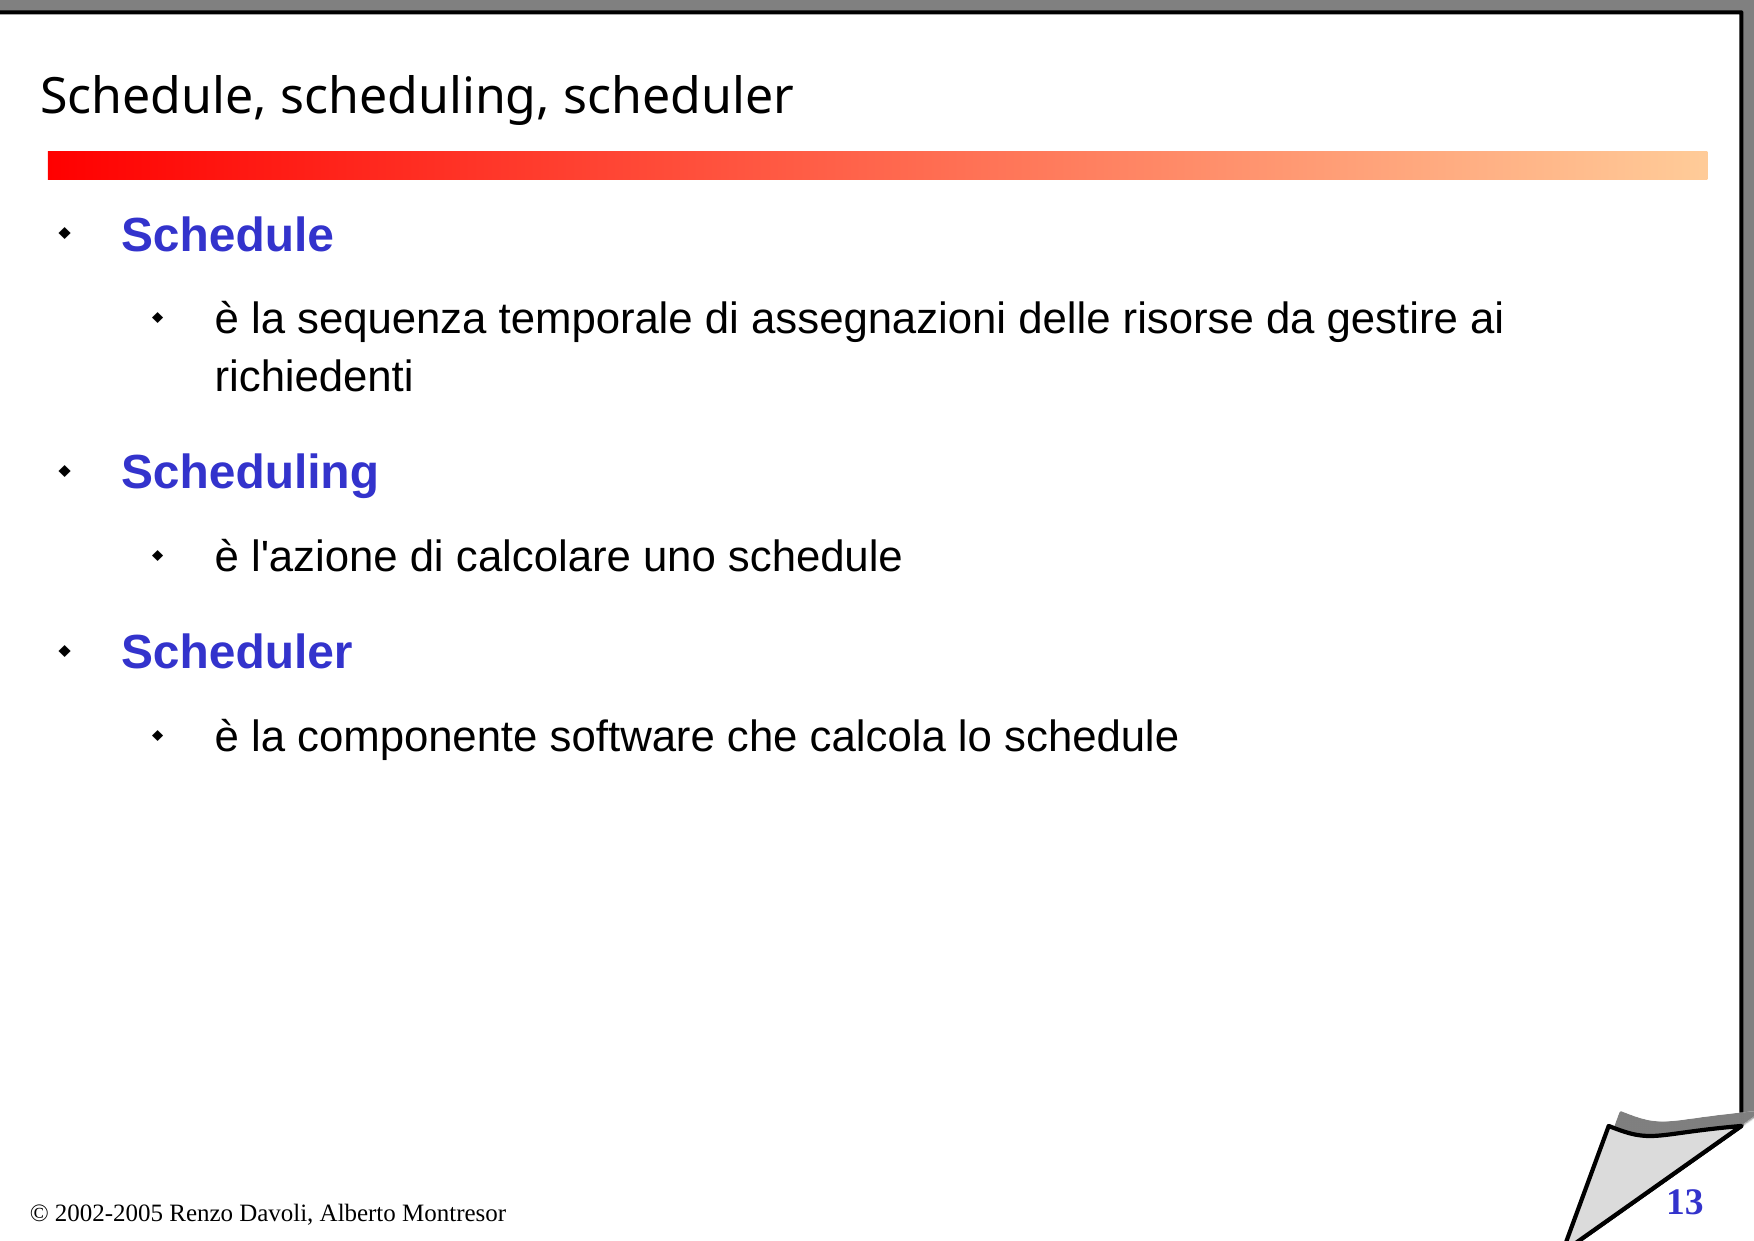

# Schedule, scheduling, scheduler
Schedule
è la sequenza temporale di assegnazioni delle risorse da gestire ai richiedenti
Scheduling
è l'azione di calcolare uno schedule
Scheduler
è la componente software che calcola lo schedule